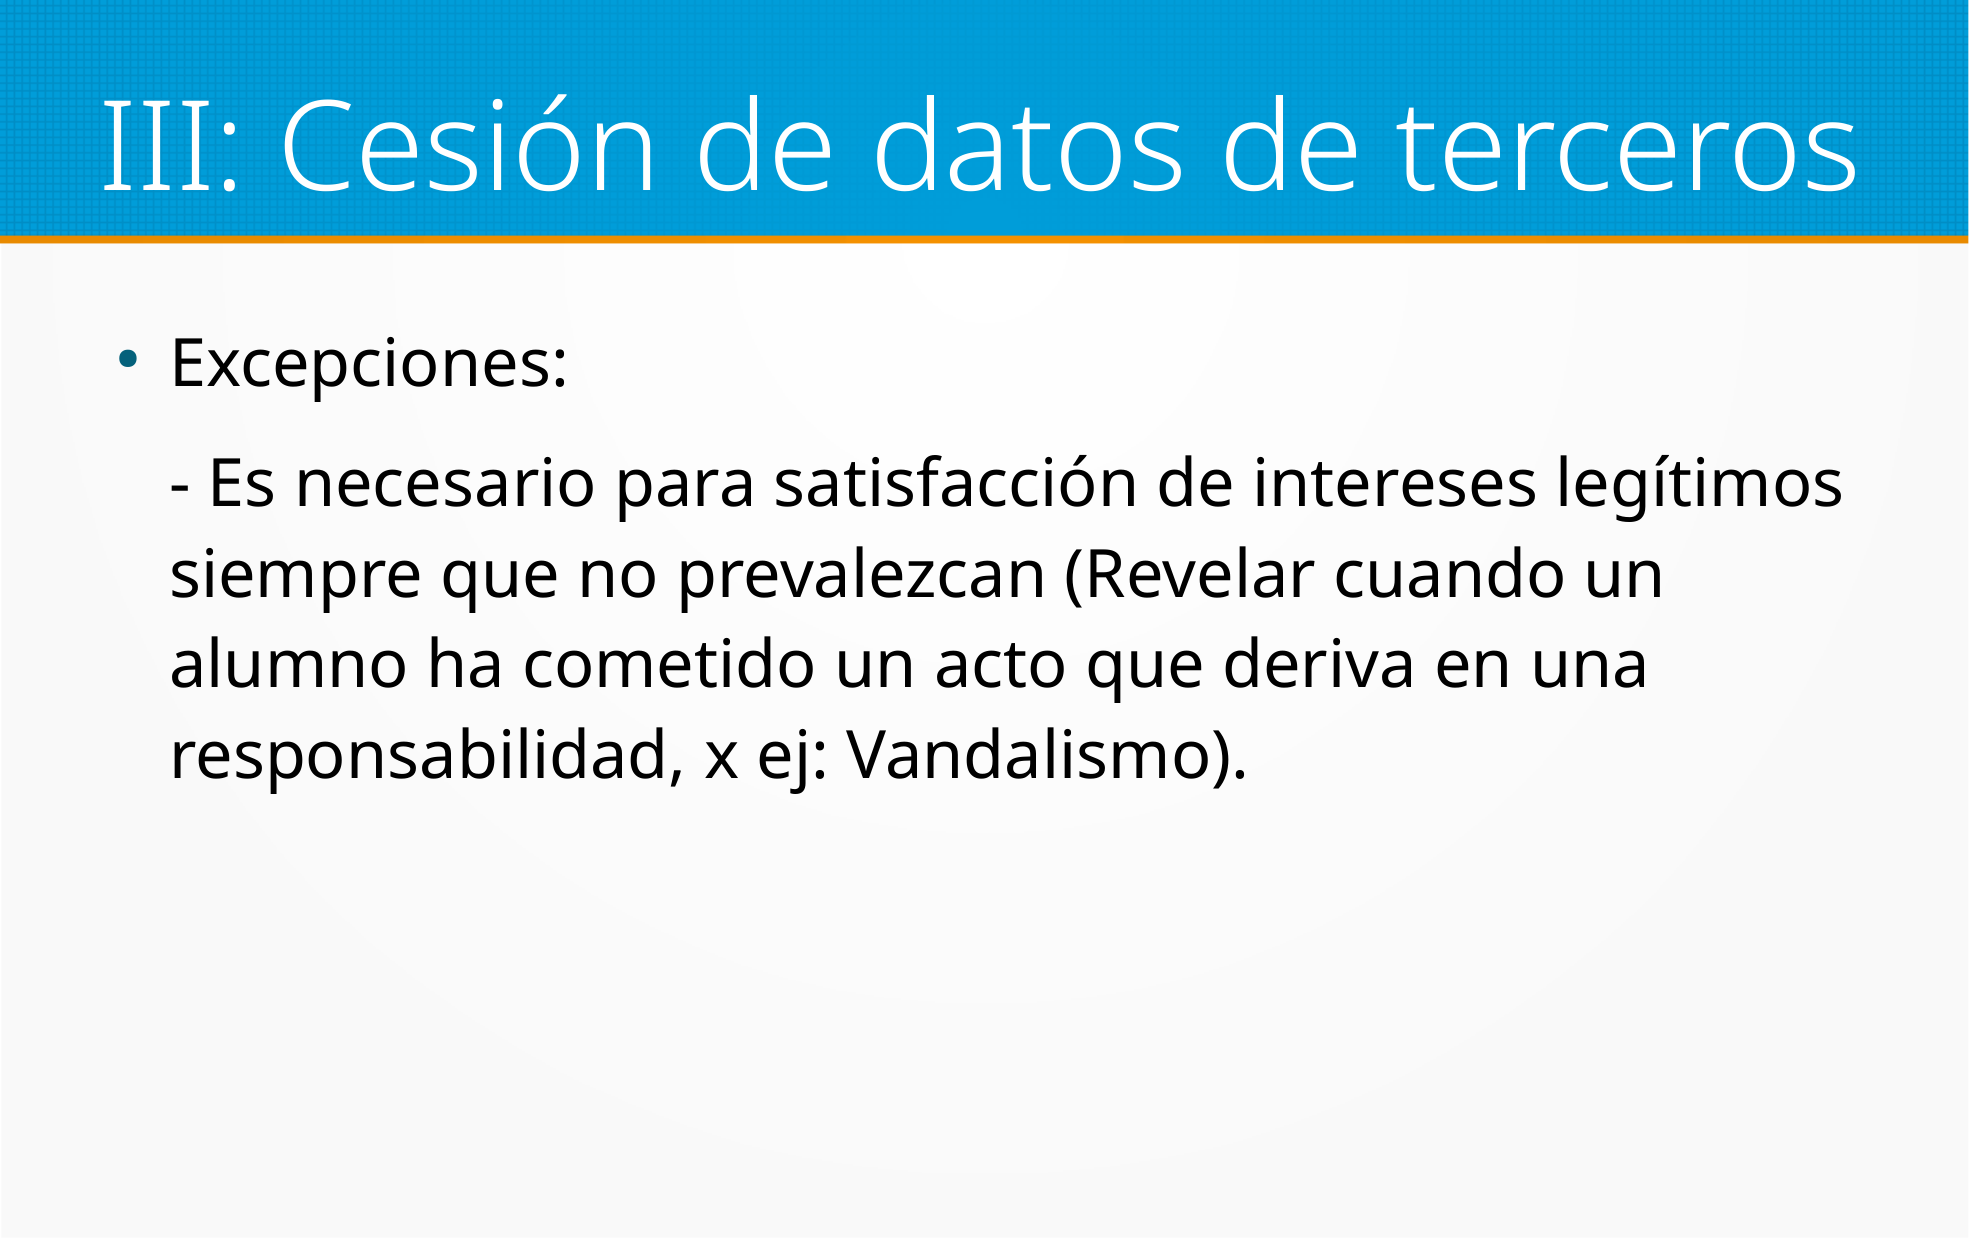

# III: Cesión de datos de terceros
Excepciones:
- Es necesario para satisfacción de intereses legítimos siempre que no prevalezcan (Revelar cuando un alumno ha cometido un acto que deriva en una responsabilidad, x ej: Vandalismo).